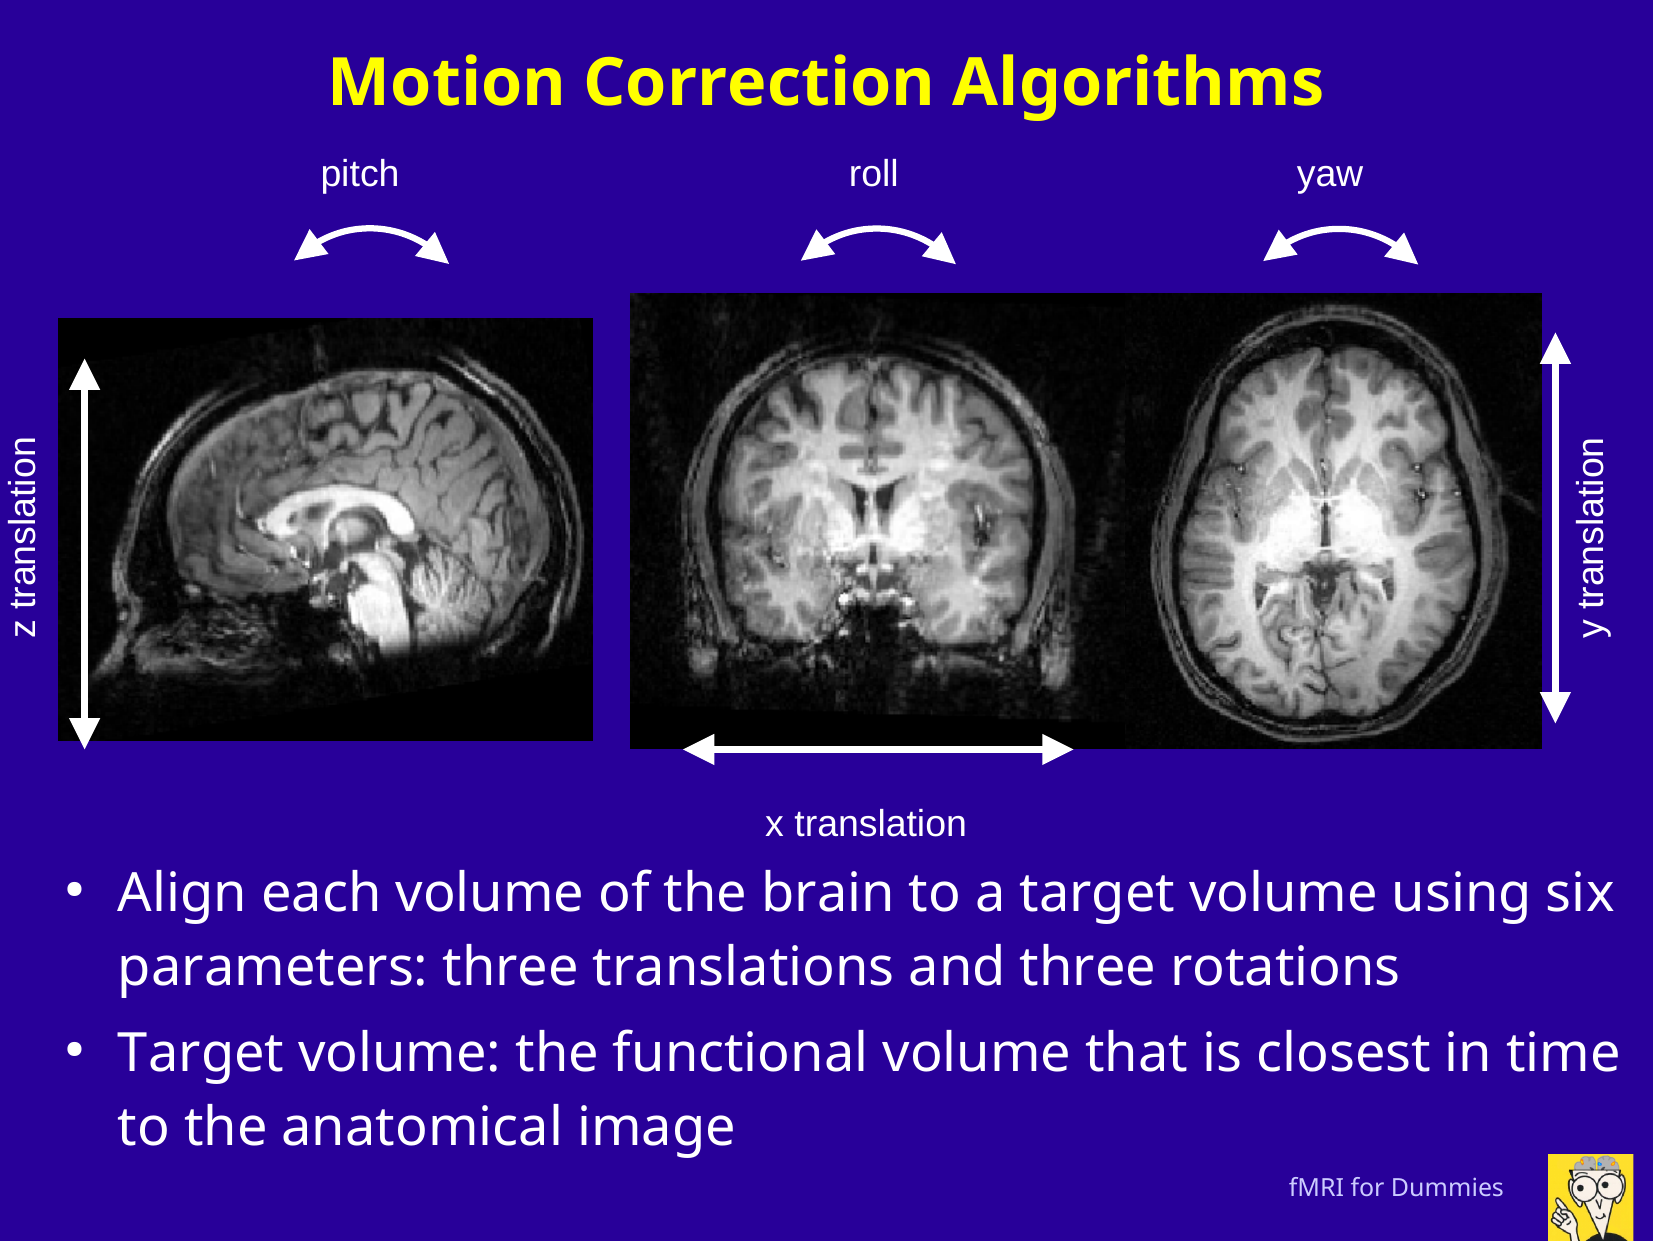

# Motion Correction Algorithms
pitch
roll
yaw
z translation
y translation
x translation
Align each volume of the brain to a target volume using six parameters: three translations and three rotations
Target volume: the functional volume that is closest in time to the anatomical image
fMRI for Dummies